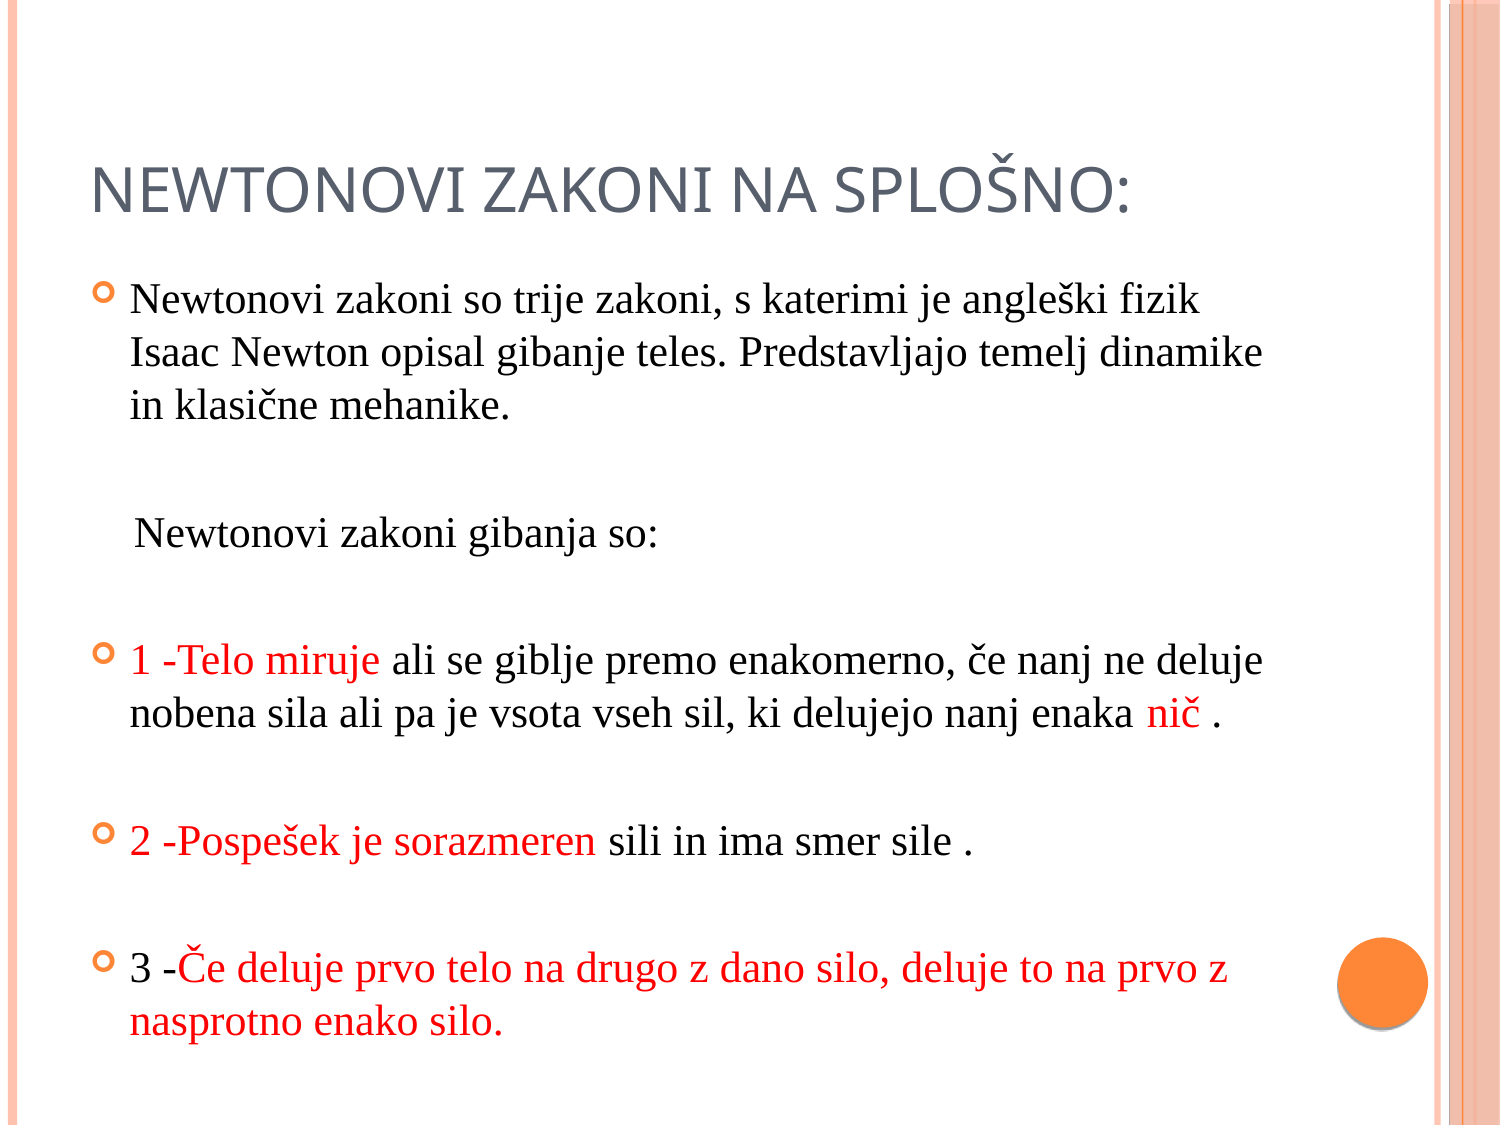

# NEWTONOVI ZAKONI NA SPLOŠNO:
Newtonovi zakoni so trije zakoni, s katerimi je angleški fizik Isaac Newton opisal gibanje teles. Predstavljajo temelj dinamike in klasične mehanike.
 Newtonovi zakoni gibanja so:
1 -Telo miruje ali se giblje premo enakomerno, če nanj ne deluje nobena sila ali pa je vsota vseh sil, ki delujejo nanj enaka nič .
2 -Pospešek je sorazmeren sili in ima smer sile .
3 -Če deluje prvo telo na drugo z dano silo, deluje to na prvo z nasprotno enako silo.